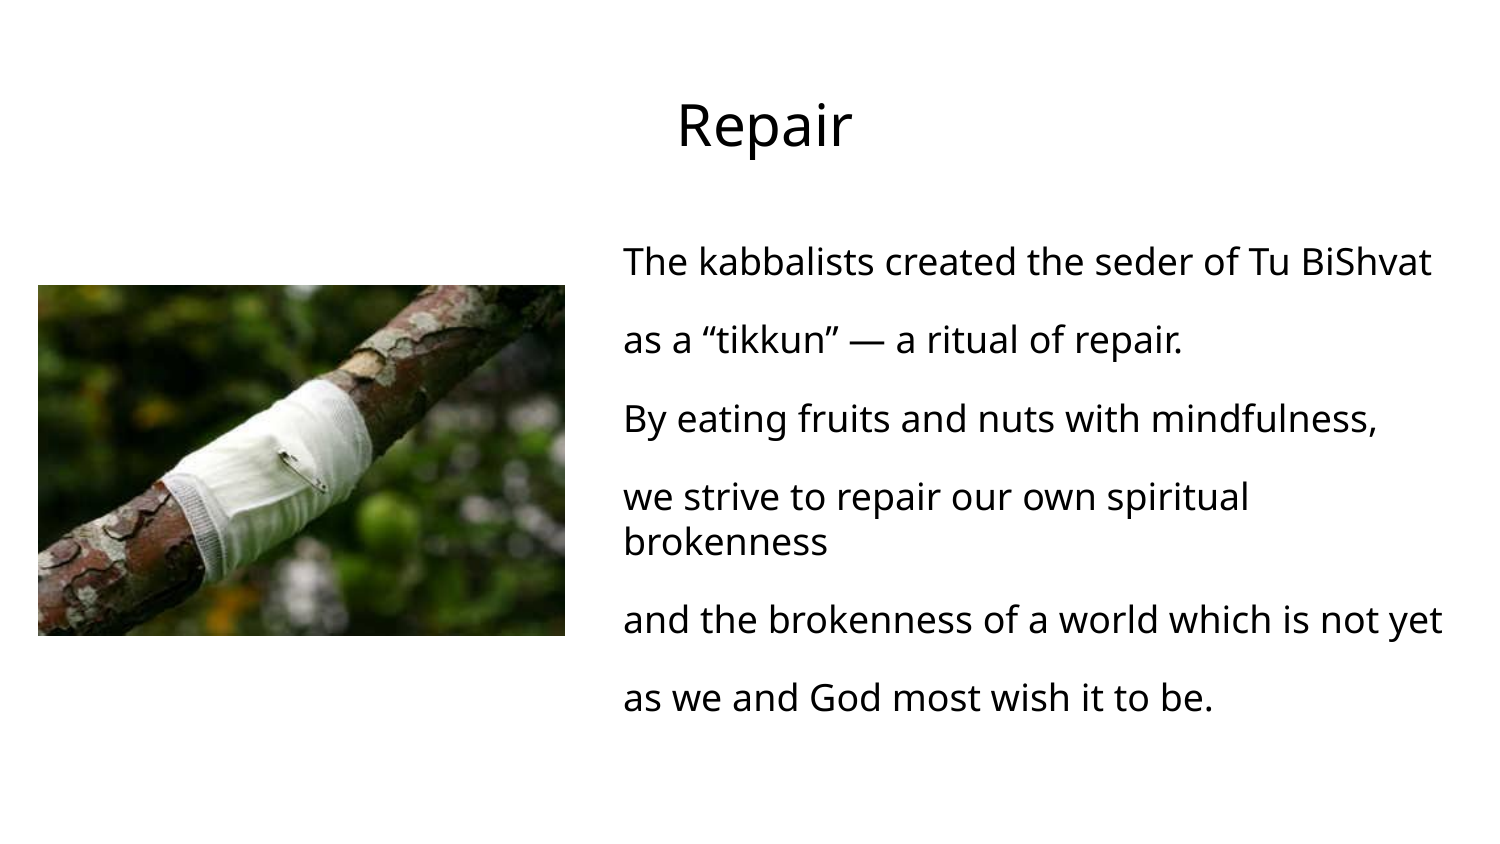

# Repair
The kabbalists created the seder of Tu BiShvat
as a “tikkun” — a ritual of repair.
By eating fruits and nuts with mindfulness,
we strive to repair our own spiritual brokenness
and the brokenness of a world which is not yet
as we and God most wish it to be.